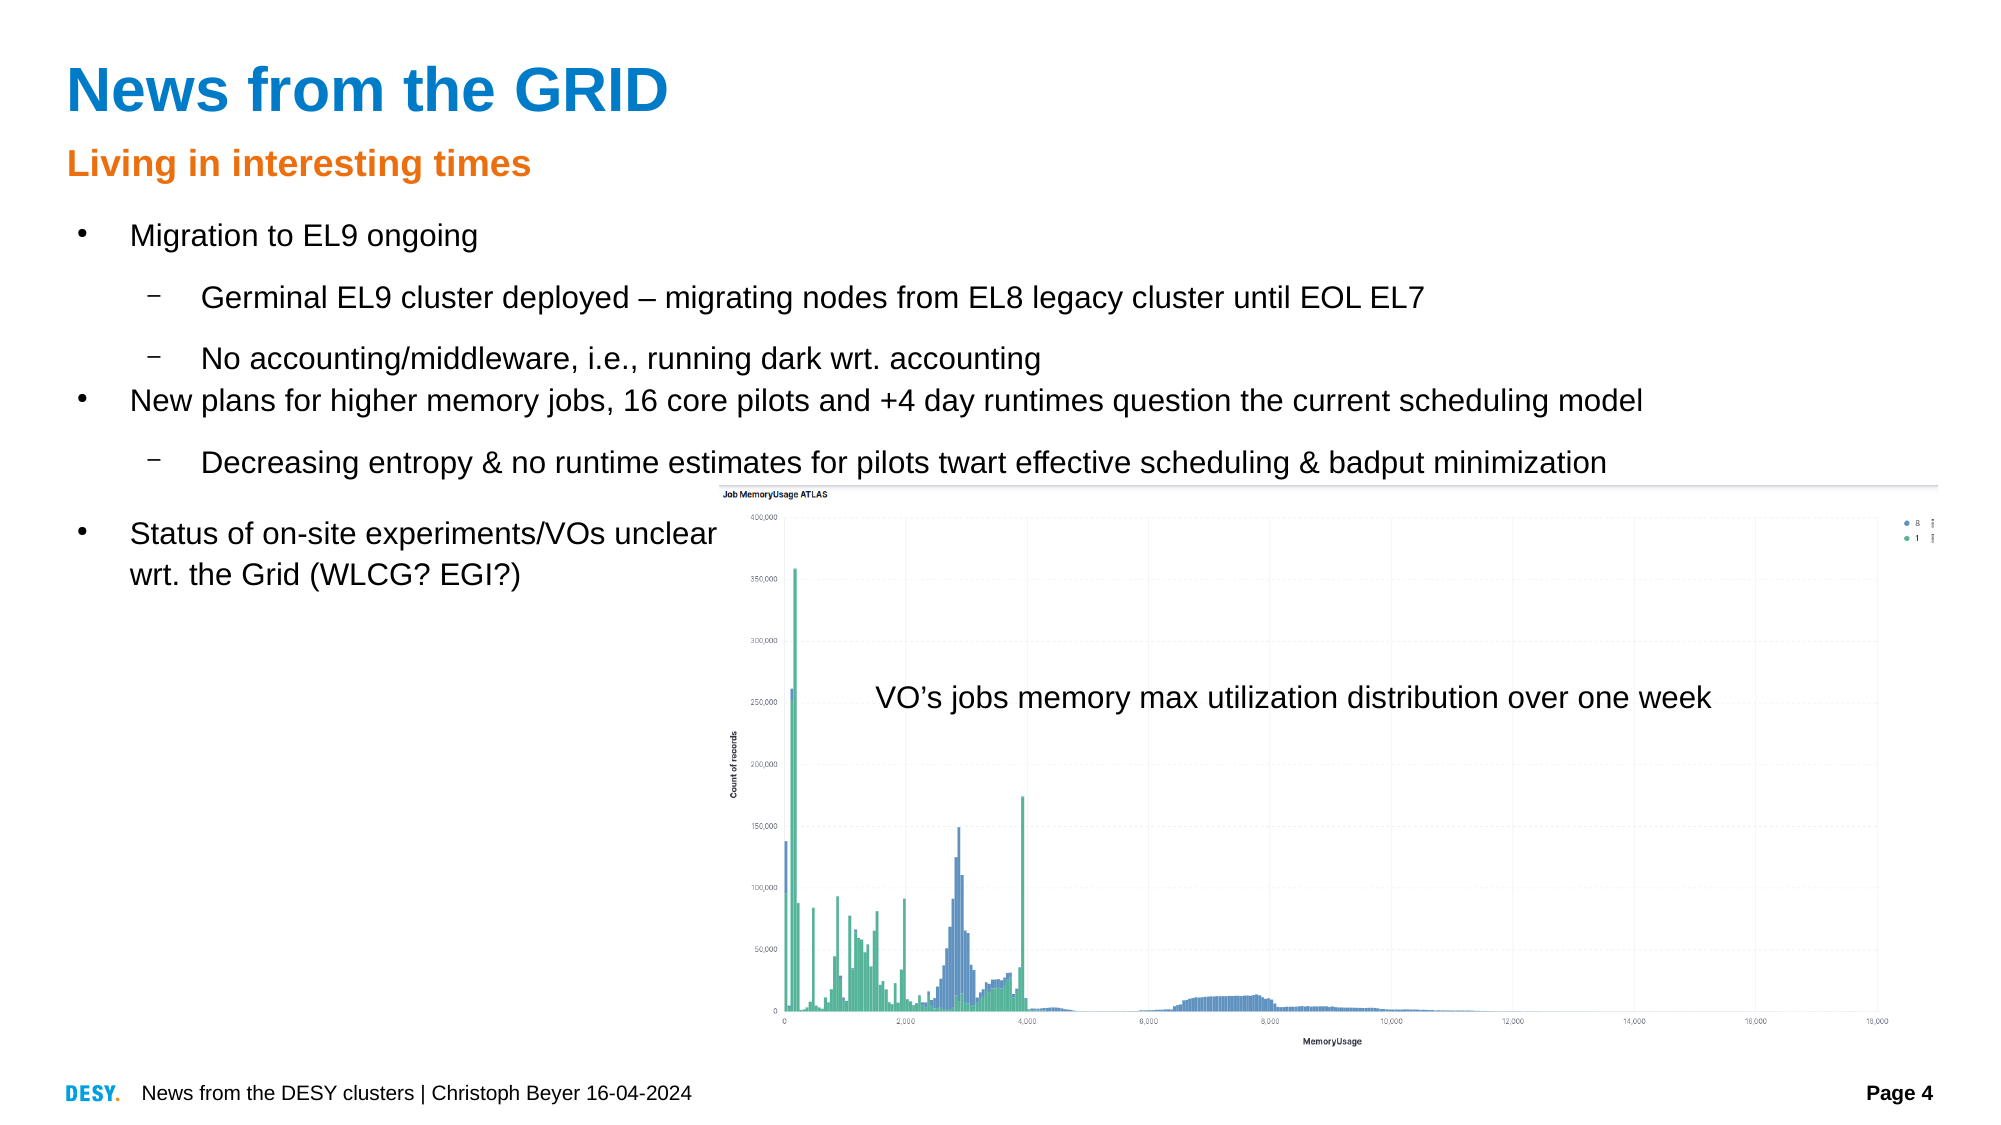

# News from the GRID
Living in interesting times
Migration to EL9 ongoing
Germinal EL9 cluster deployed – migrating nodes from EL8 legacy cluster until EOL EL7
No accounting/middleware, i.e., running dark wrt. accounting
New plans for higher memory jobs, 16 core pilots and +4 day runtimes question the current scheduling model
Decreasing entropy & no runtime estimates for pilots twart effective scheduling & badput minimization
Status of on-site experiments/VOs unclear wrt. the Grid (WLCG? EGI?)
VO’s jobs memory max utilization distribution over one week
News from the DESY clusters | Christoph Beyer 16-04-2024